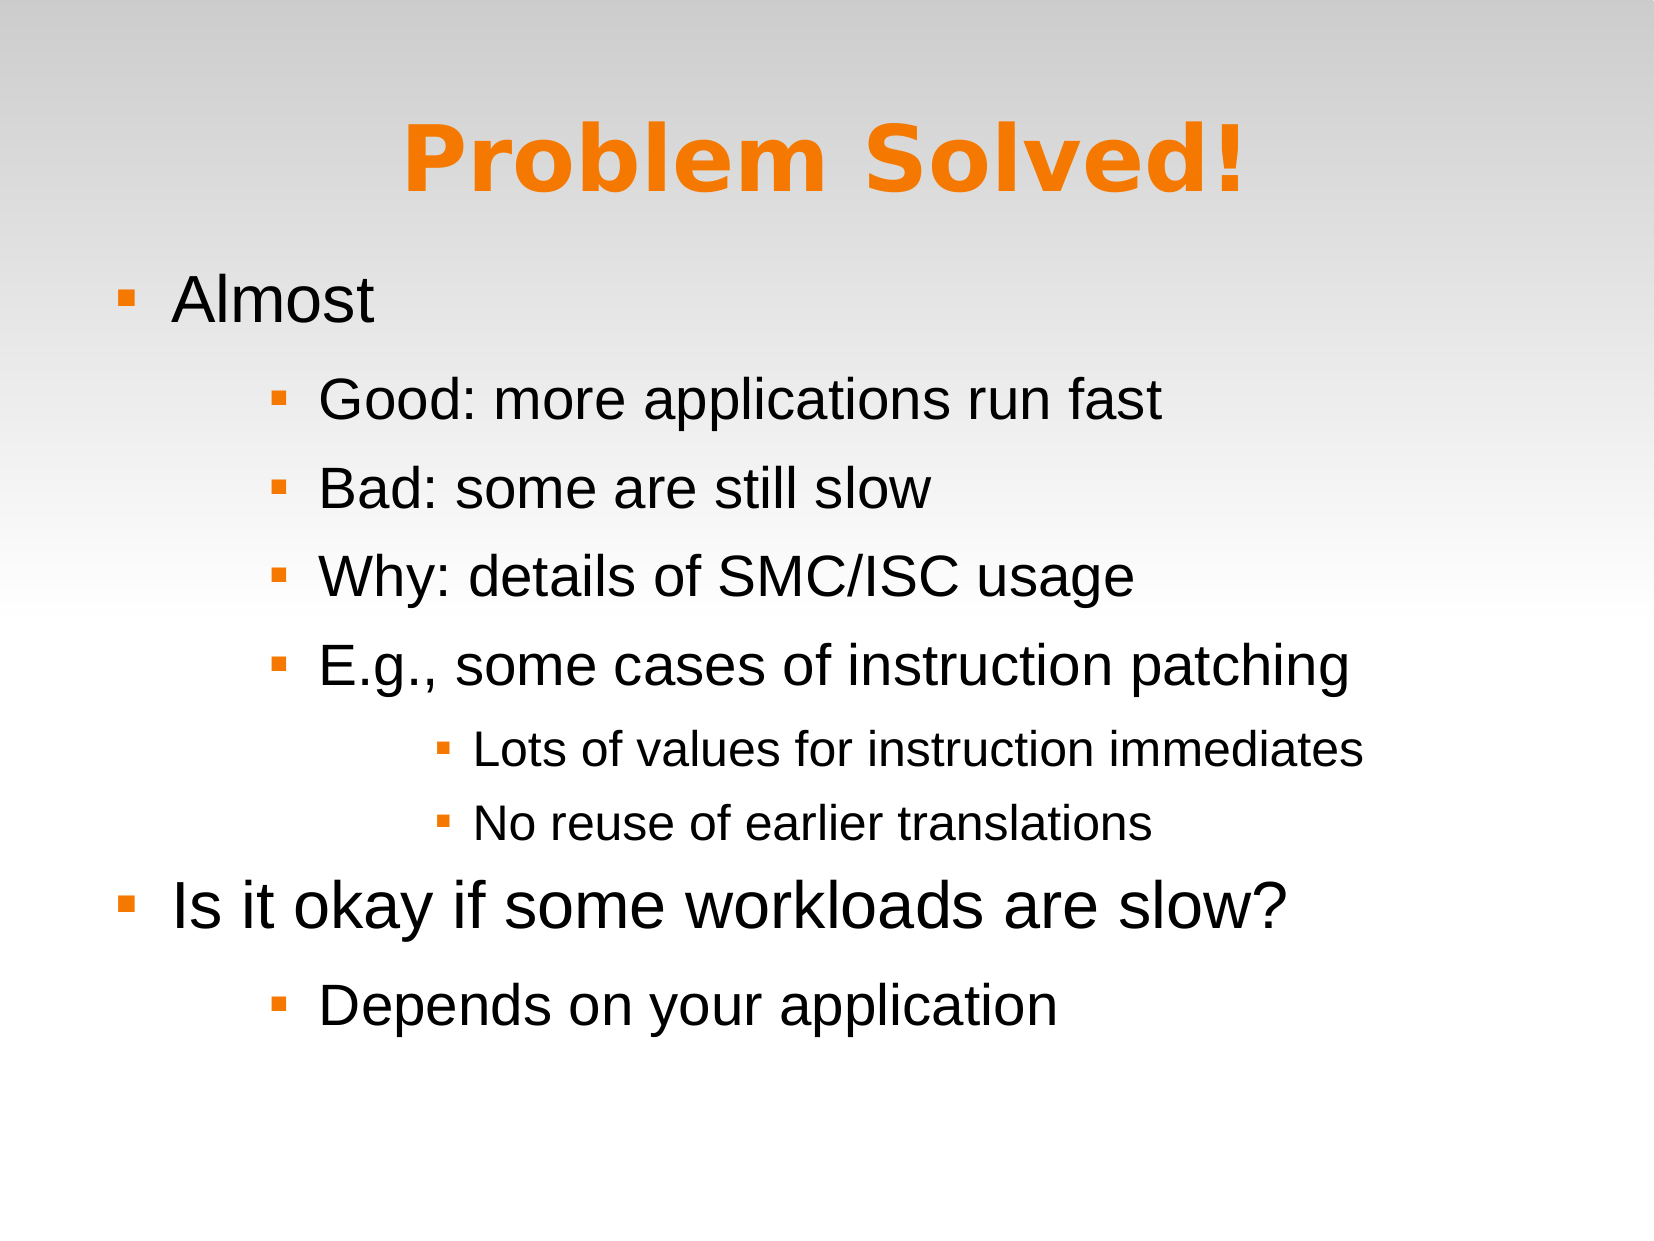

# Problem Solved!
Almost
Good: more applications run fast
Bad: some are still slow
Why: details of SMC/ISC usage
E.g., some cases of instruction patching
Lots of values for instruction immediates
No reuse of earlier translations
Is it okay if some workloads are slow?
Depends on your application